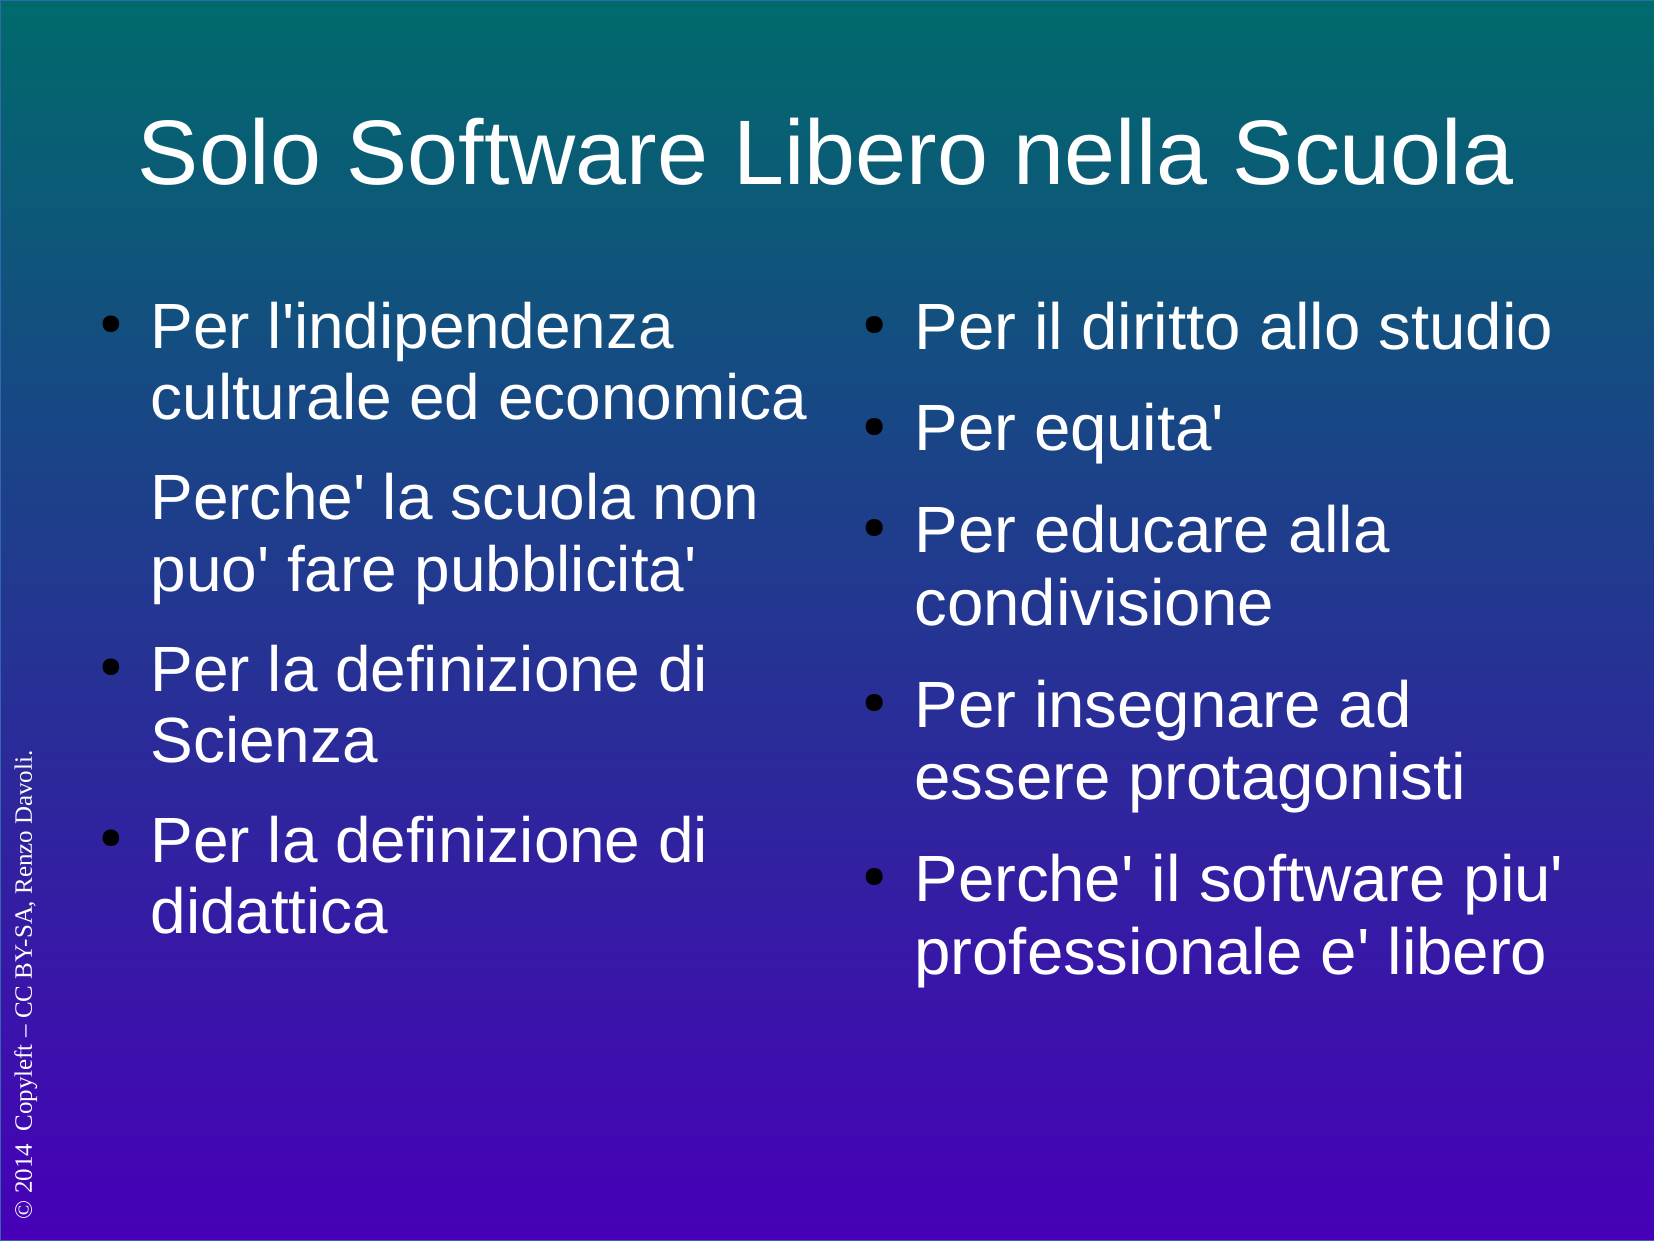

# Solo Software Libero nella Scuola
Per l'indipendenza culturale ed economica
Perche' la scuola non puo' fare pubblicita'
Per la definizione di Scienza
Per la definizione di didattica
Per il diritto allo studio
Per equita'
Per educare alla condivisione
Per insegnare ad essere protagonisti
Perche' il software piu' professionale e' libero